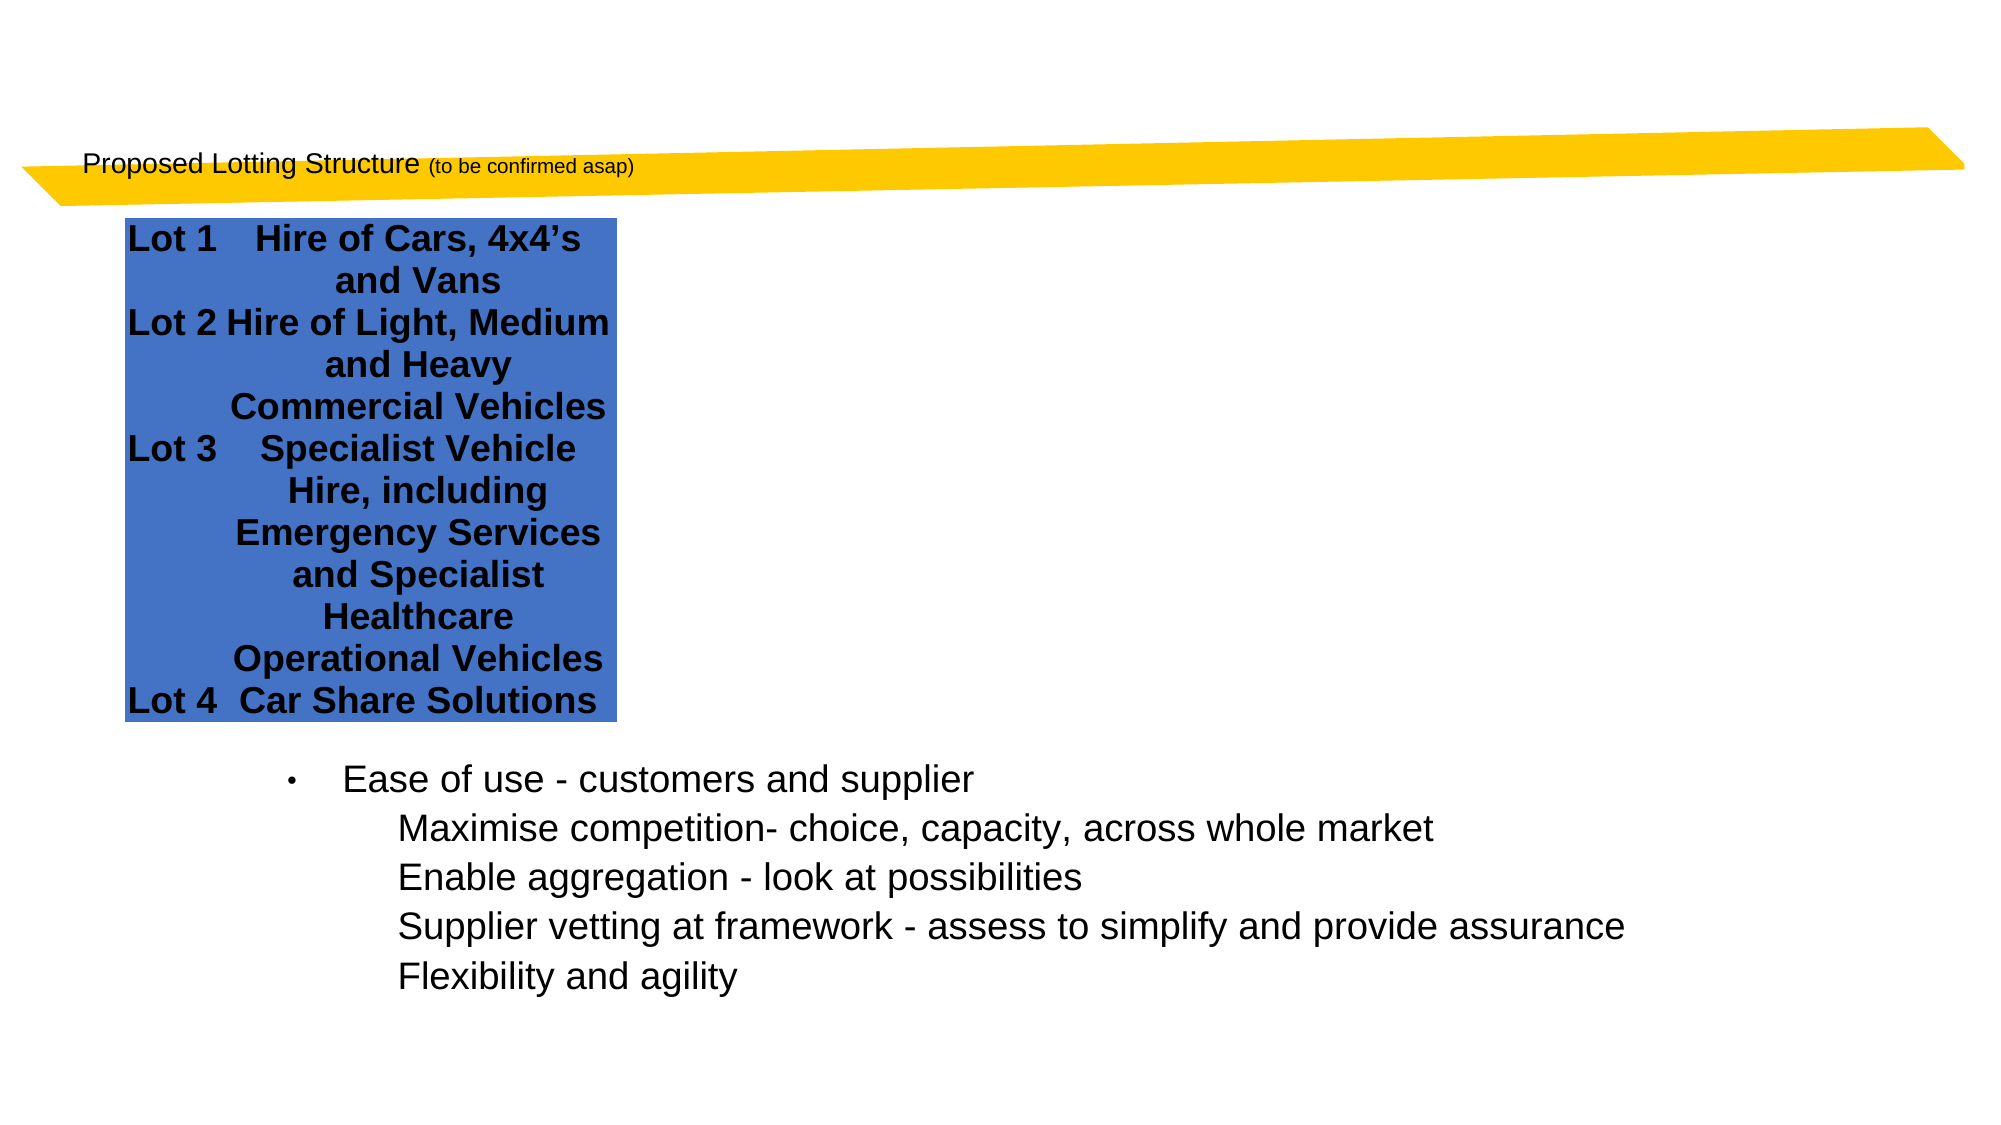

Proposed Lotting Structure (to be confirmed asap)
| Lot 1 | Hire of Cars, 4x4’s and Vans |
| --- | --- |
| Lot 2 | Hire of Light, Medium and Heavy Commercial Vehicles |
| Lot 3 | Specialist Vehicle Hire, including Emergency Services and Specialist Healthcare Operational Vehicles |
| Lot 4 | Car Share Solutions |
Ease of use - customers and supplier
Maximise competition- choice, capacity, across whole market
Enable aggregation - look at possibilities
Supplier vetting at framework - assess to simplify and provide assurance
Flexibility and agility